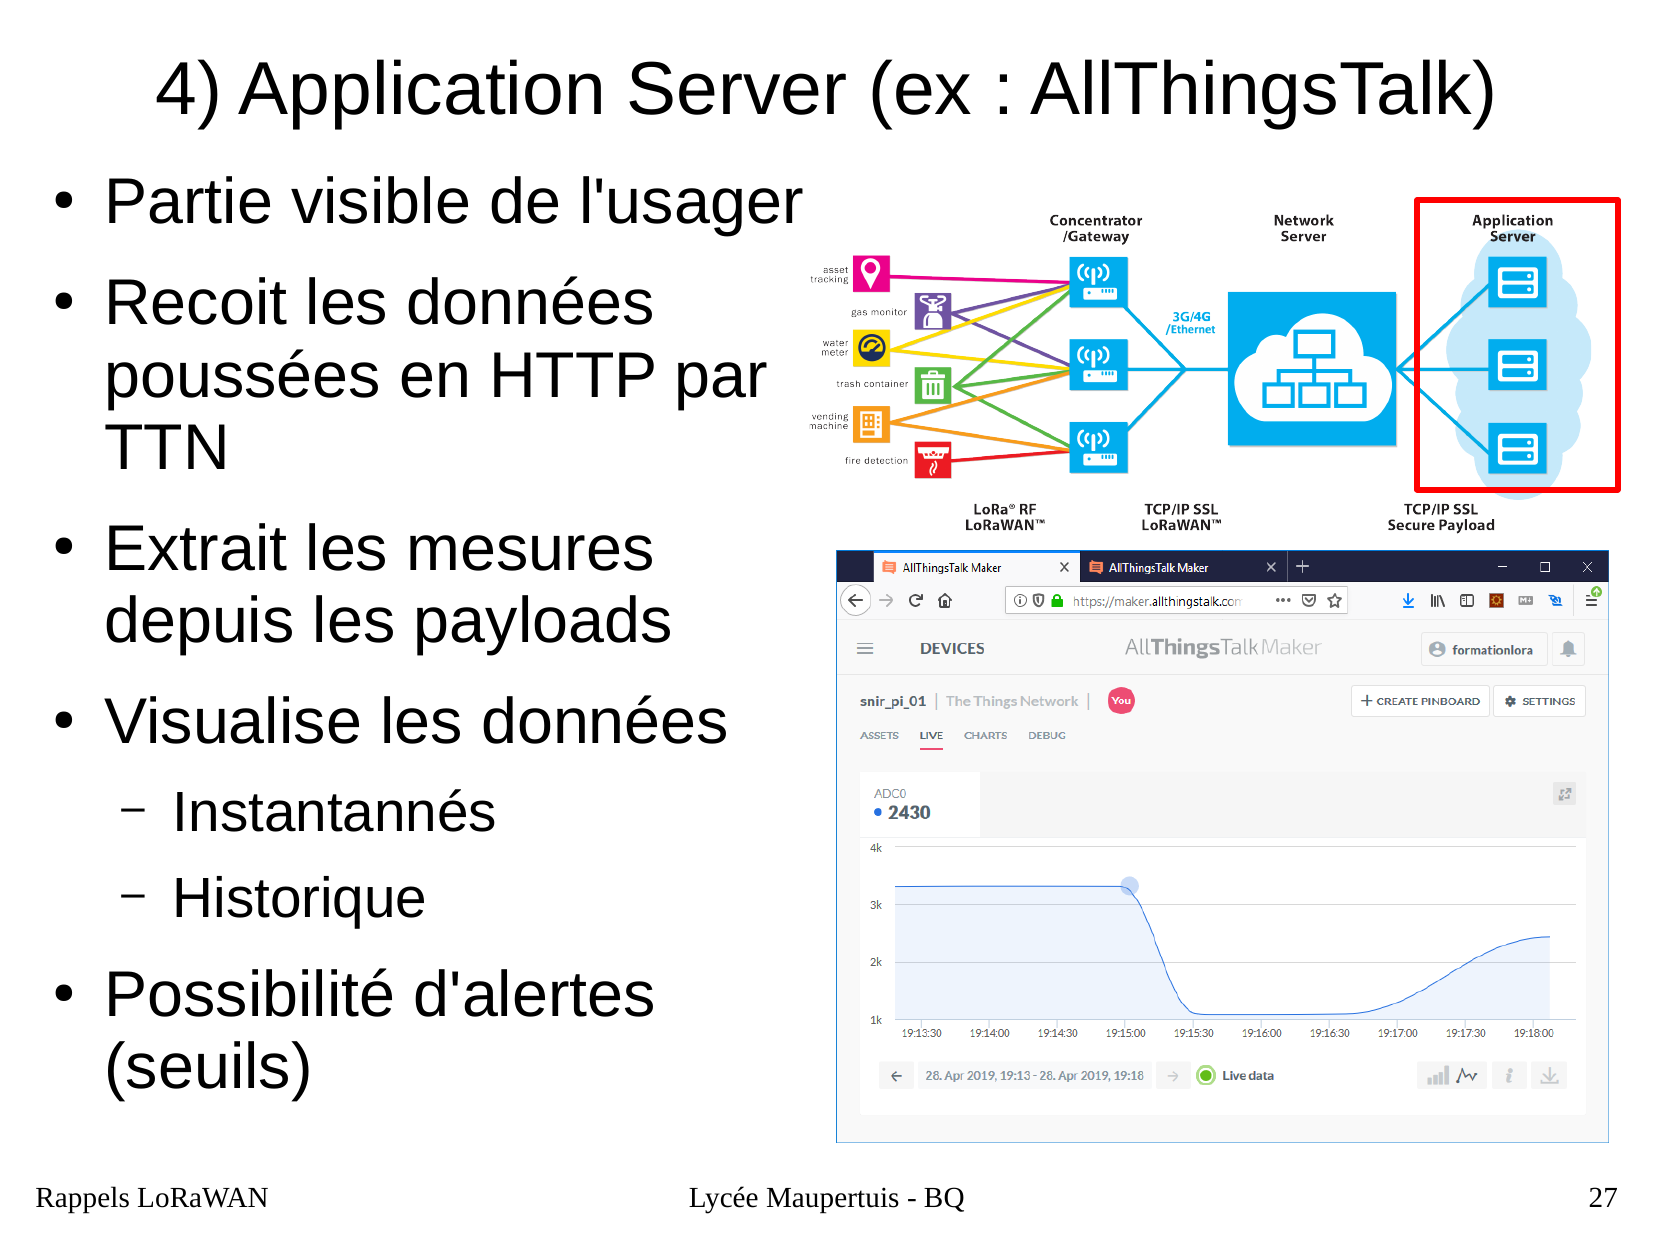

# 4) Application Server (ex : AllThingsTalk)
Partie visible de l'usager
Recoit les données poussées en HTTP par TTN
Extrait les mesures depuis les payloads
Visualise les données
Instantannés
Historique
Possibilité d'alertes (seuils)
Rappels LoRaWAN
Lycée Maupertuis - BQ
27